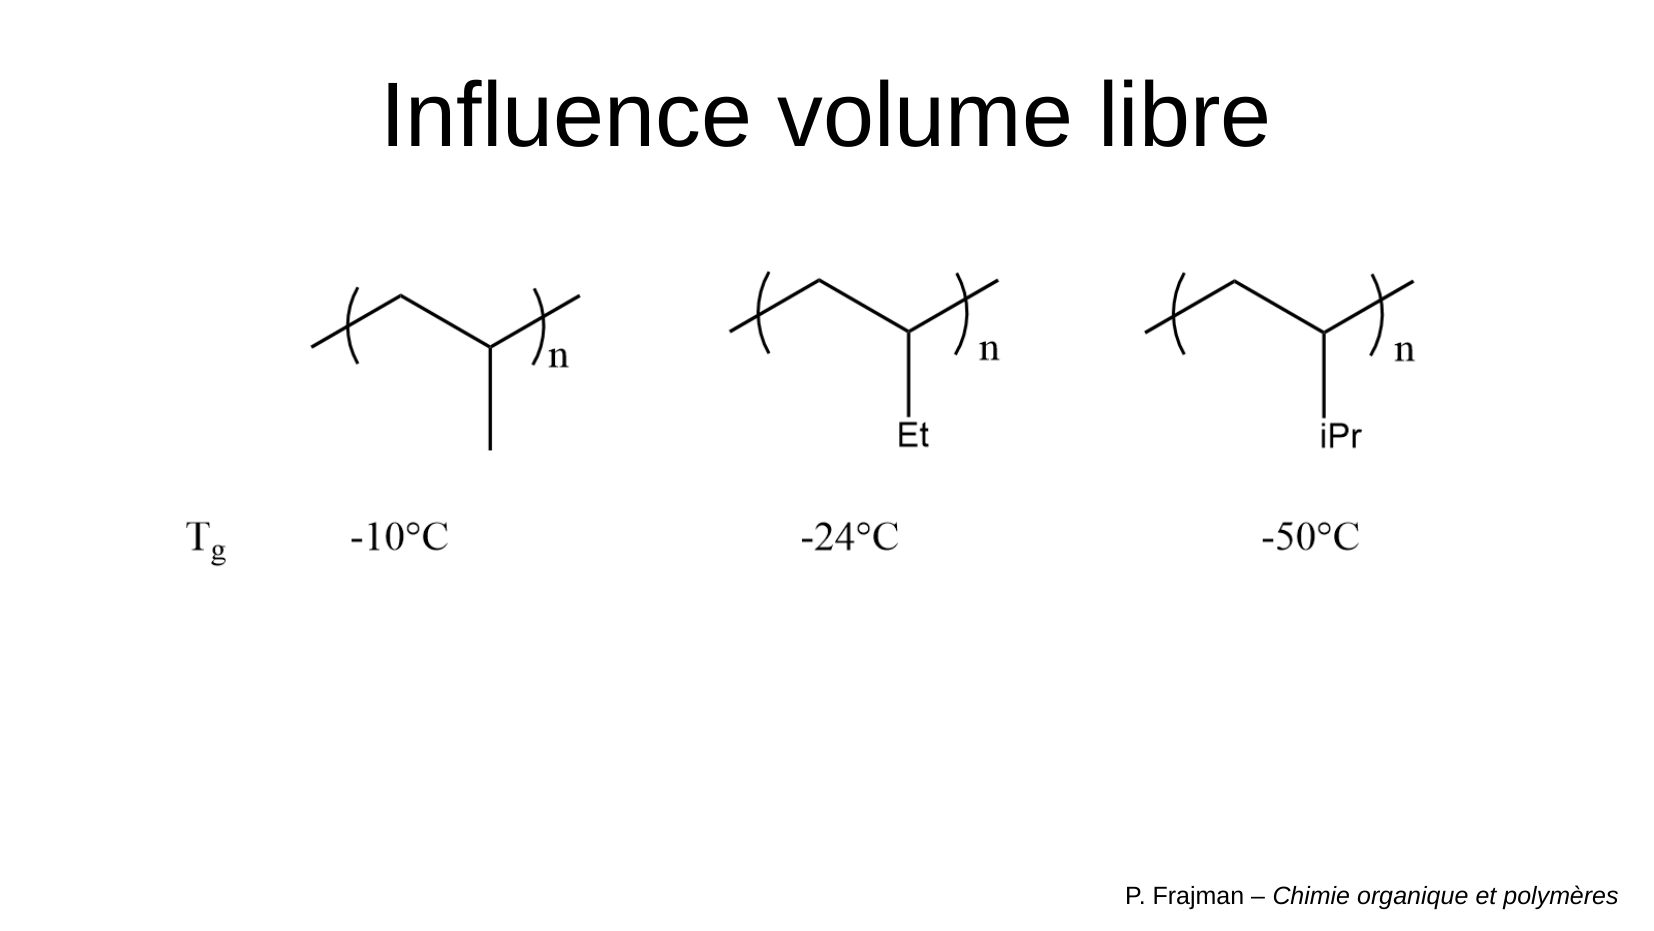

# Influence volume libre
P. Frajman – Chimie organique et polymères